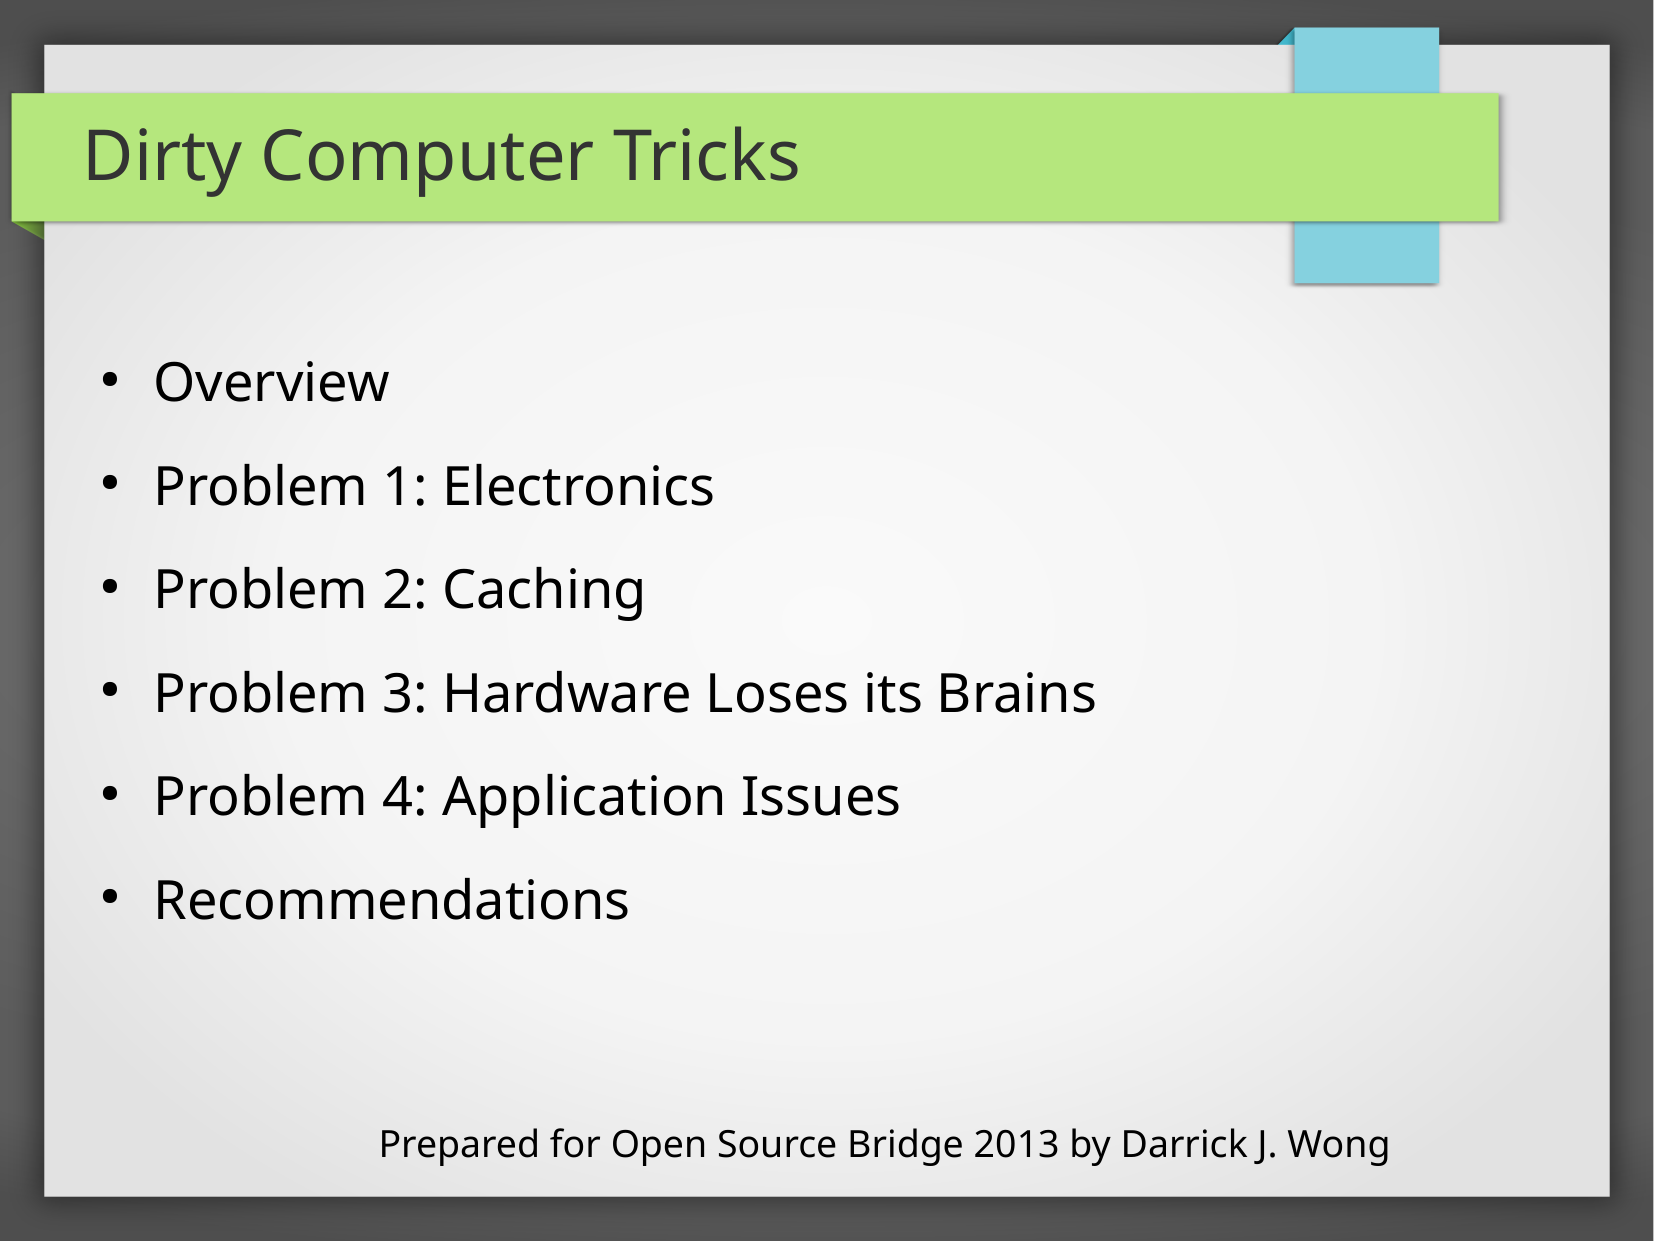

# Dirty Computer Tricks
Overview
Problem 1: Electronics
Problem 2: Caching
Problem 3: Hardware Loses its Brains
Problem 4: Application Issues
Recommendations
Prepared for Open Source Bridge 2013 by Darrick J. Wong